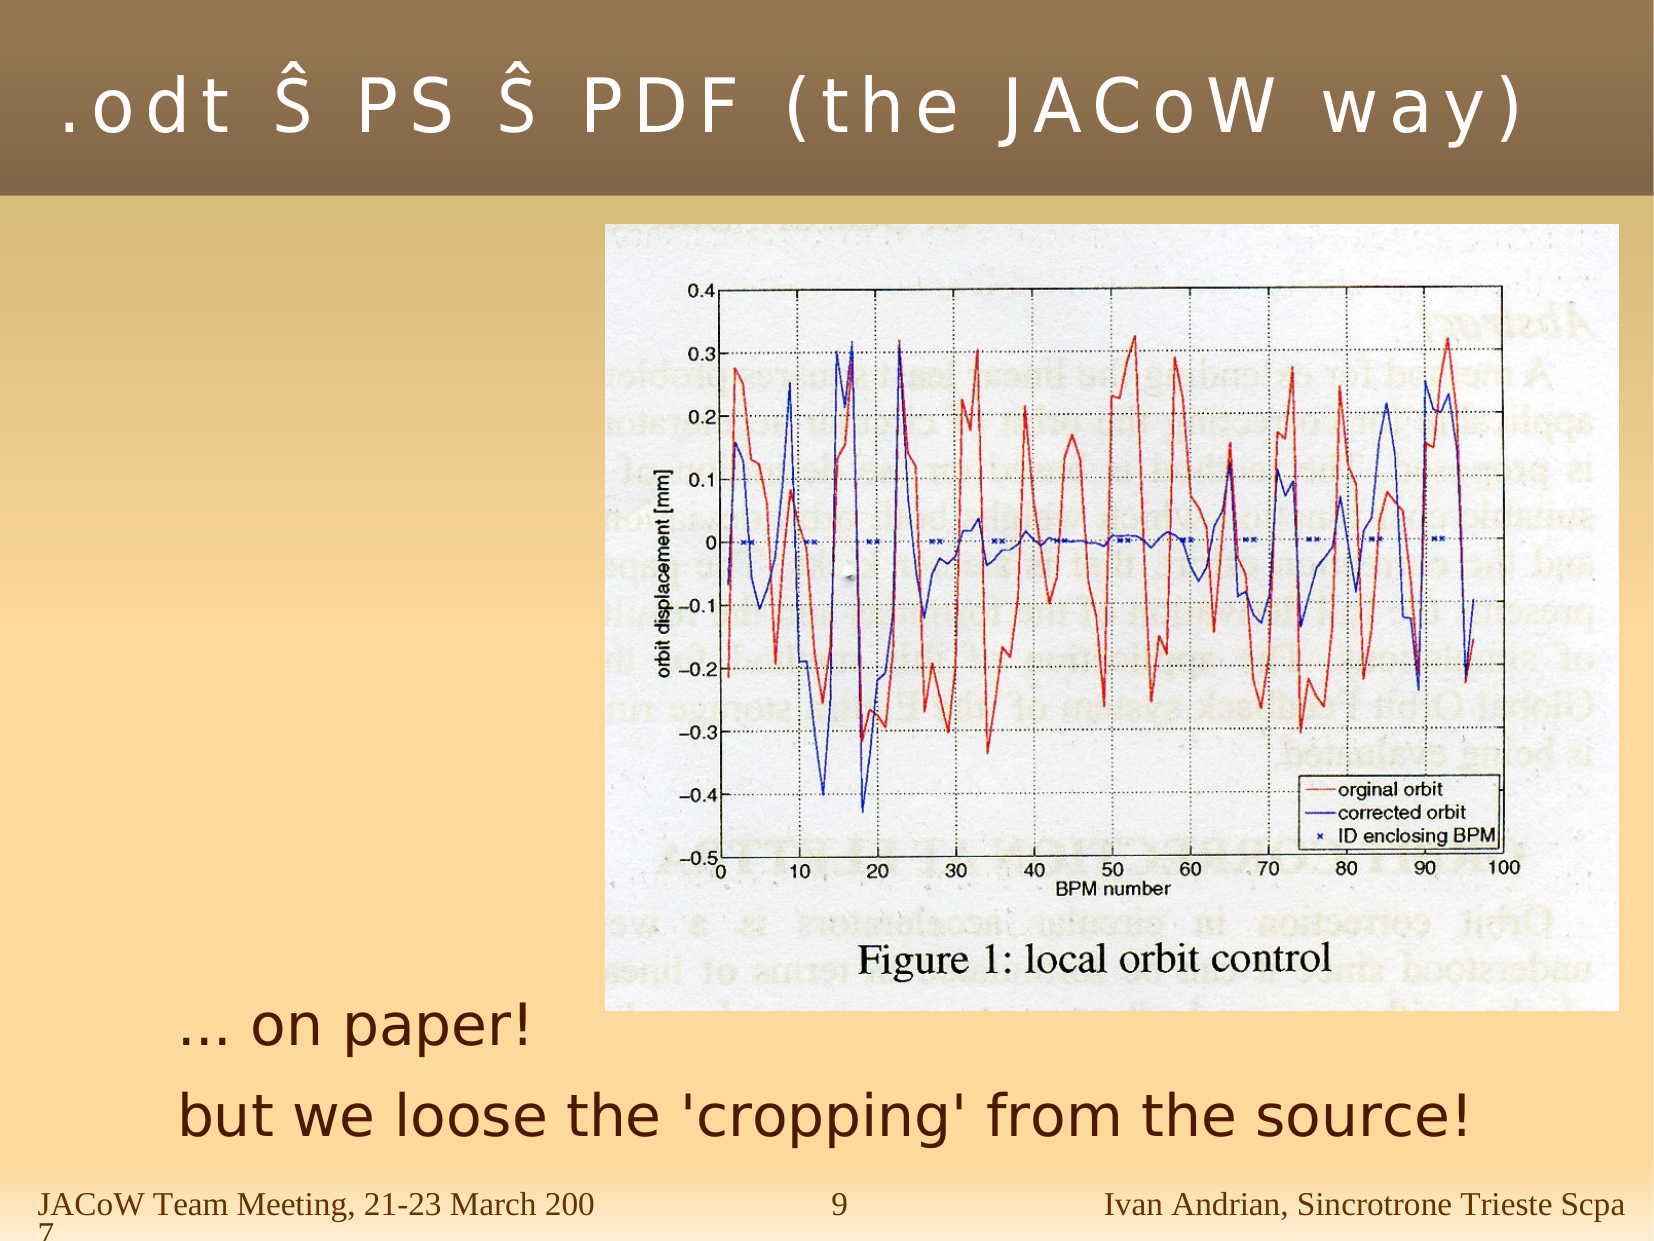

# .odt Ŝ PS Ŝ PDF (the JACoW way)
... on paper!
but we loose the 'cropping' from the source!
JACoW Team Meeting, 21-23 March 2007
9
Ivan Andrian, Sincrotrone Trieste Scpa